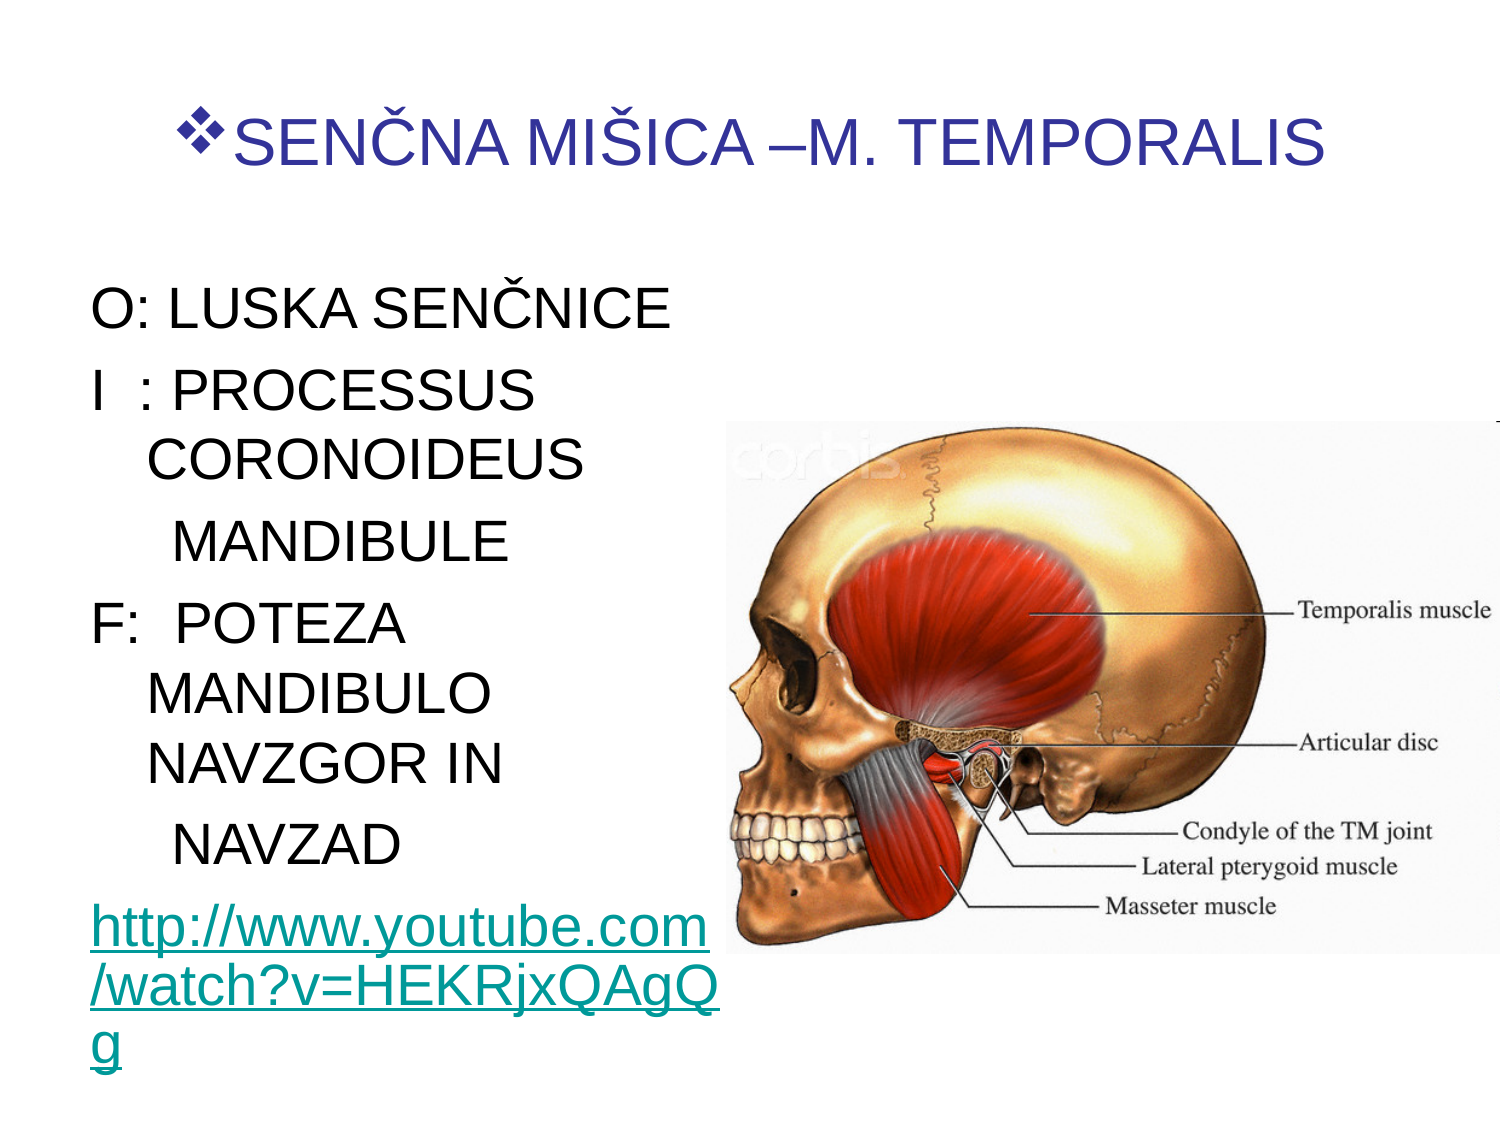

# SENČNA MIŠICA –M. TEMPORALIS
O: LUSKA SENČNICE
I : PROCESSUS CORONOIDEUS
 MANDIBULE
F: POTEZA MANDIBULO NAVZGOR IN
 NAVZAD
http://www.youtube.com/watch?v=HEKRjxQAgQg